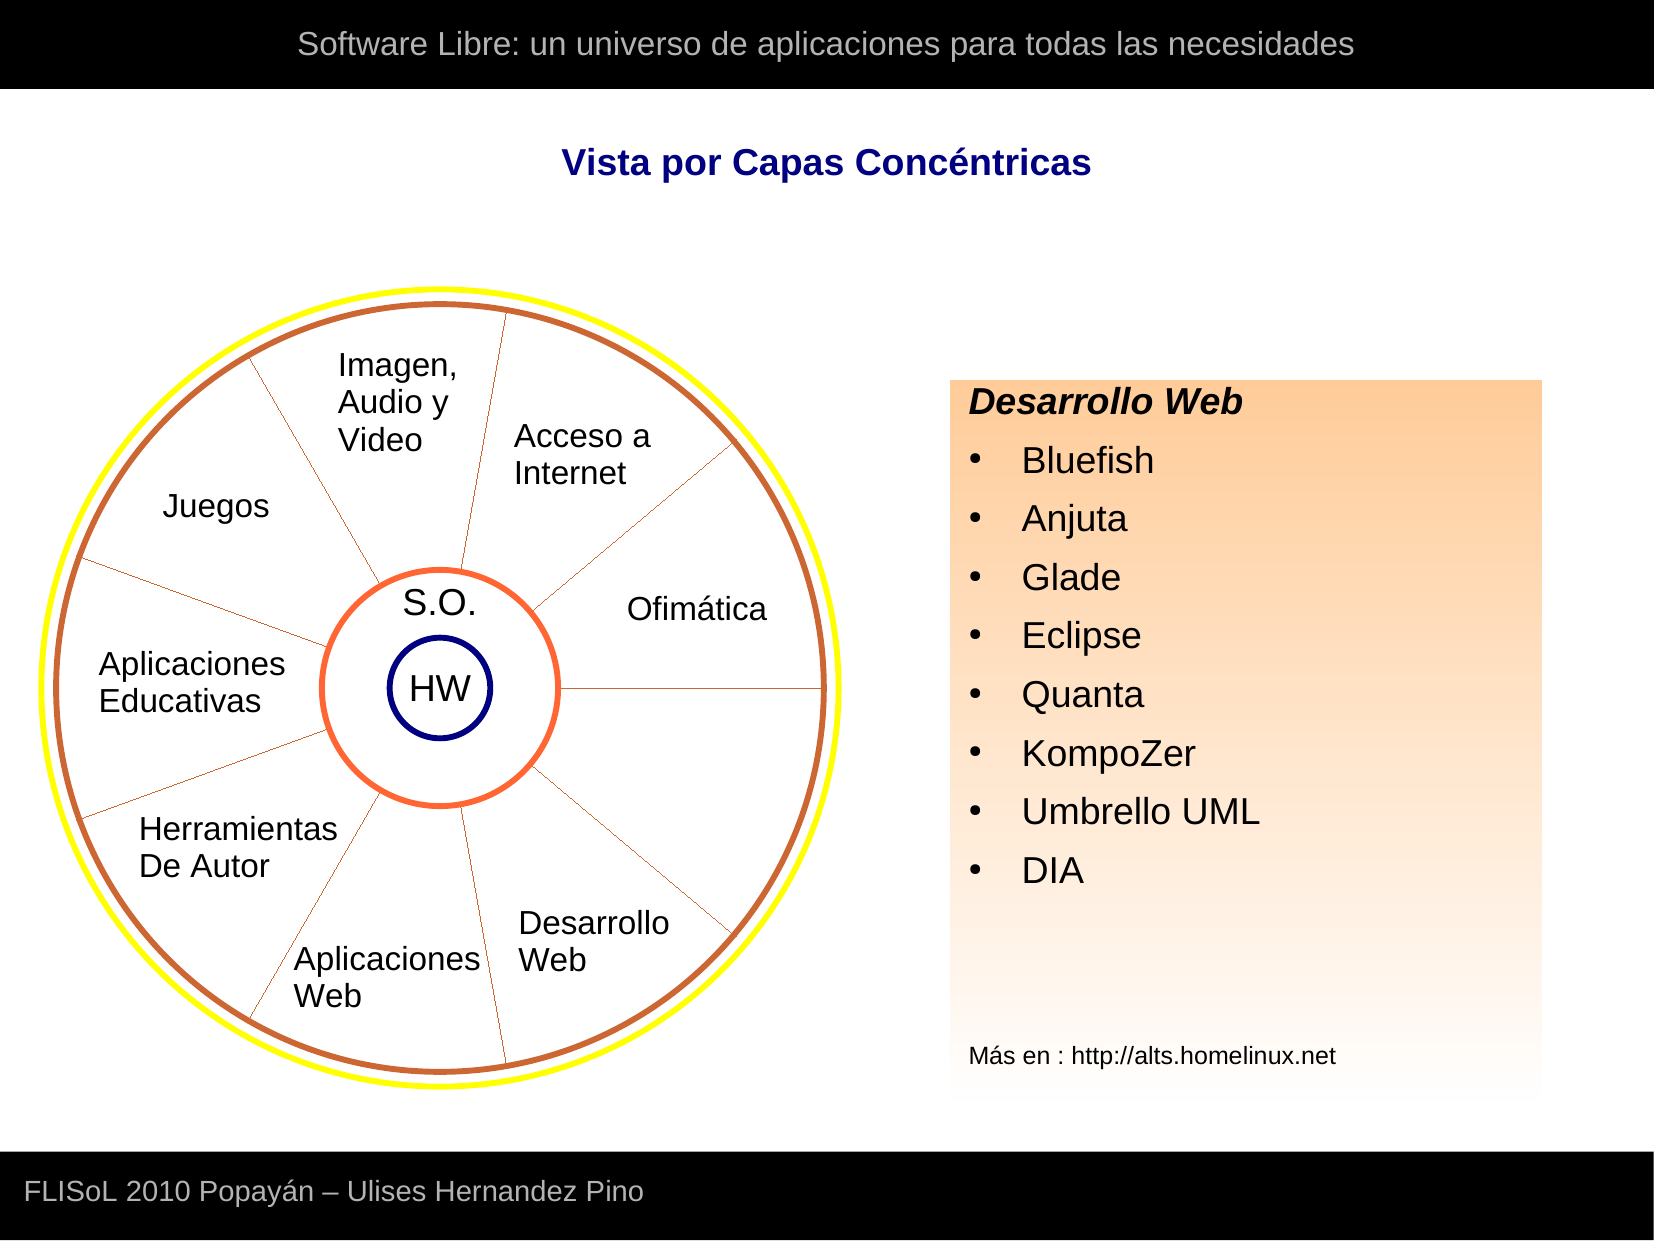

Vista por Capas Concéntricas
Imagen,
Audio y
Video
# Desarrollo Web
Bluefish
Anjuta
Glade
Eclipse
Quanta
KompoZer
Umbrello UML
DIA
Más en : http://alts.homelinux.net
Acceso a
Internet
Juegos
S.O.
Ofimática
HW
Aplicaciones
Educativas
Herramientas
De Autor
Desarrollo
Web
Aplicaciones
Web